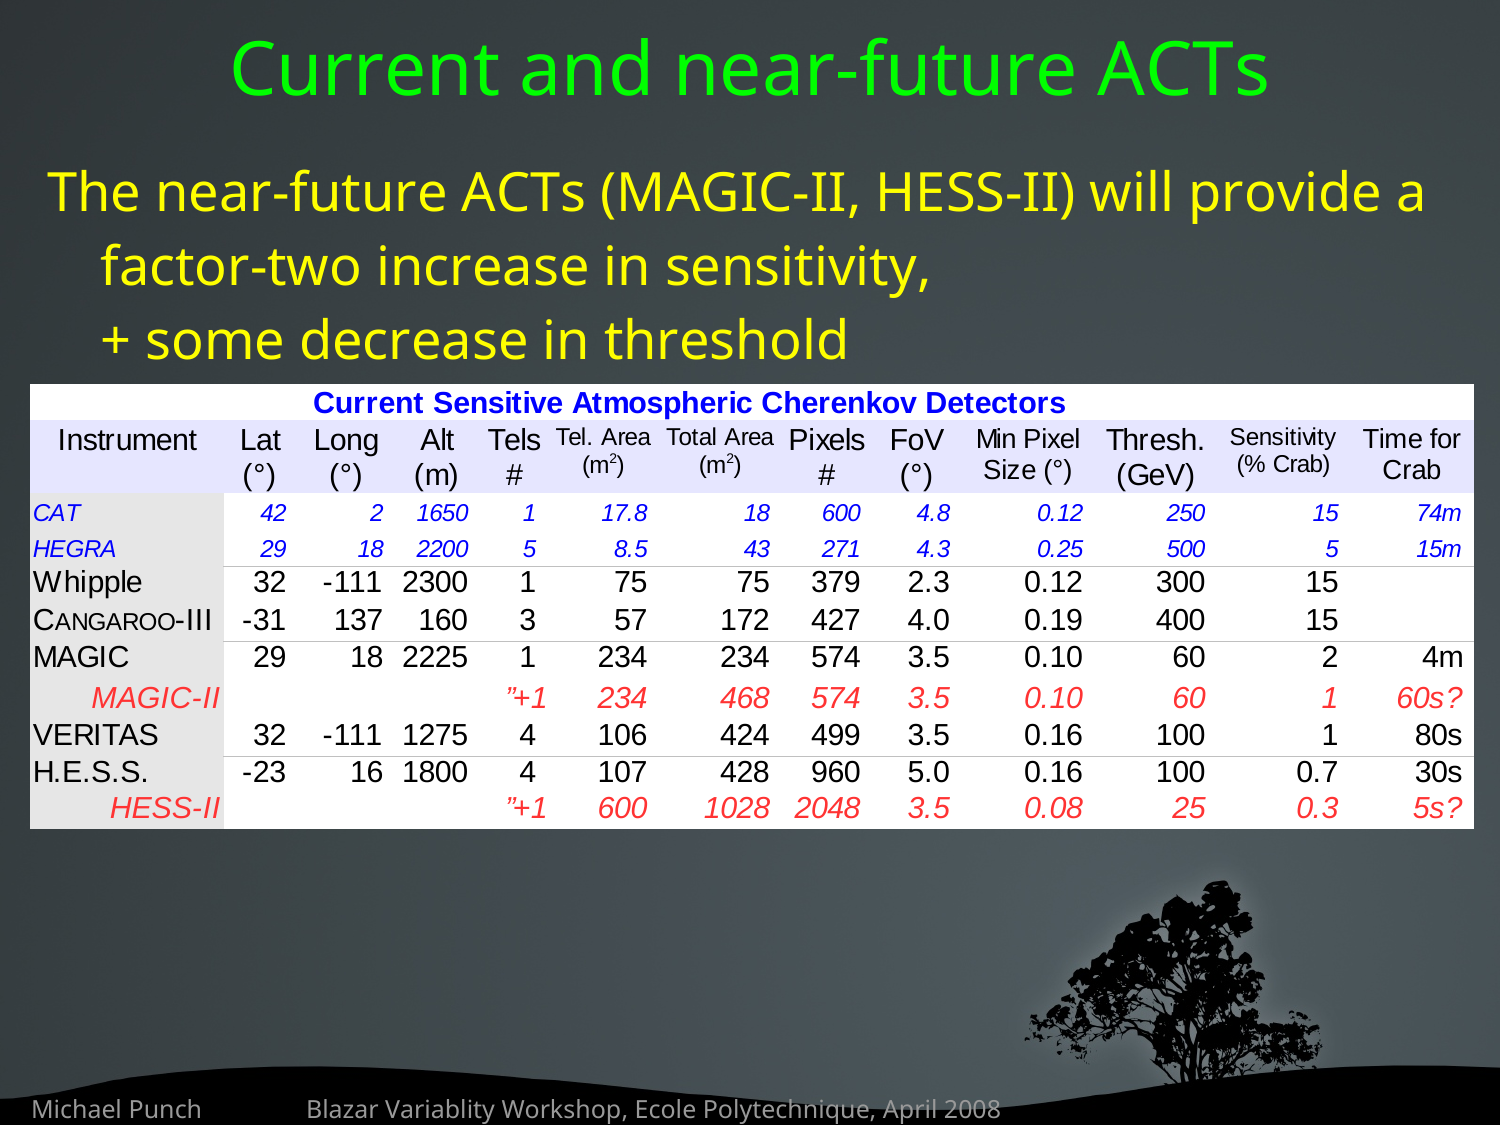

# Current and near-future ACTs
The near-future ACTs (MAGIC-II, HESS-II) will provide a factor-two increase in sensitivity,
+ some decrease in threshold